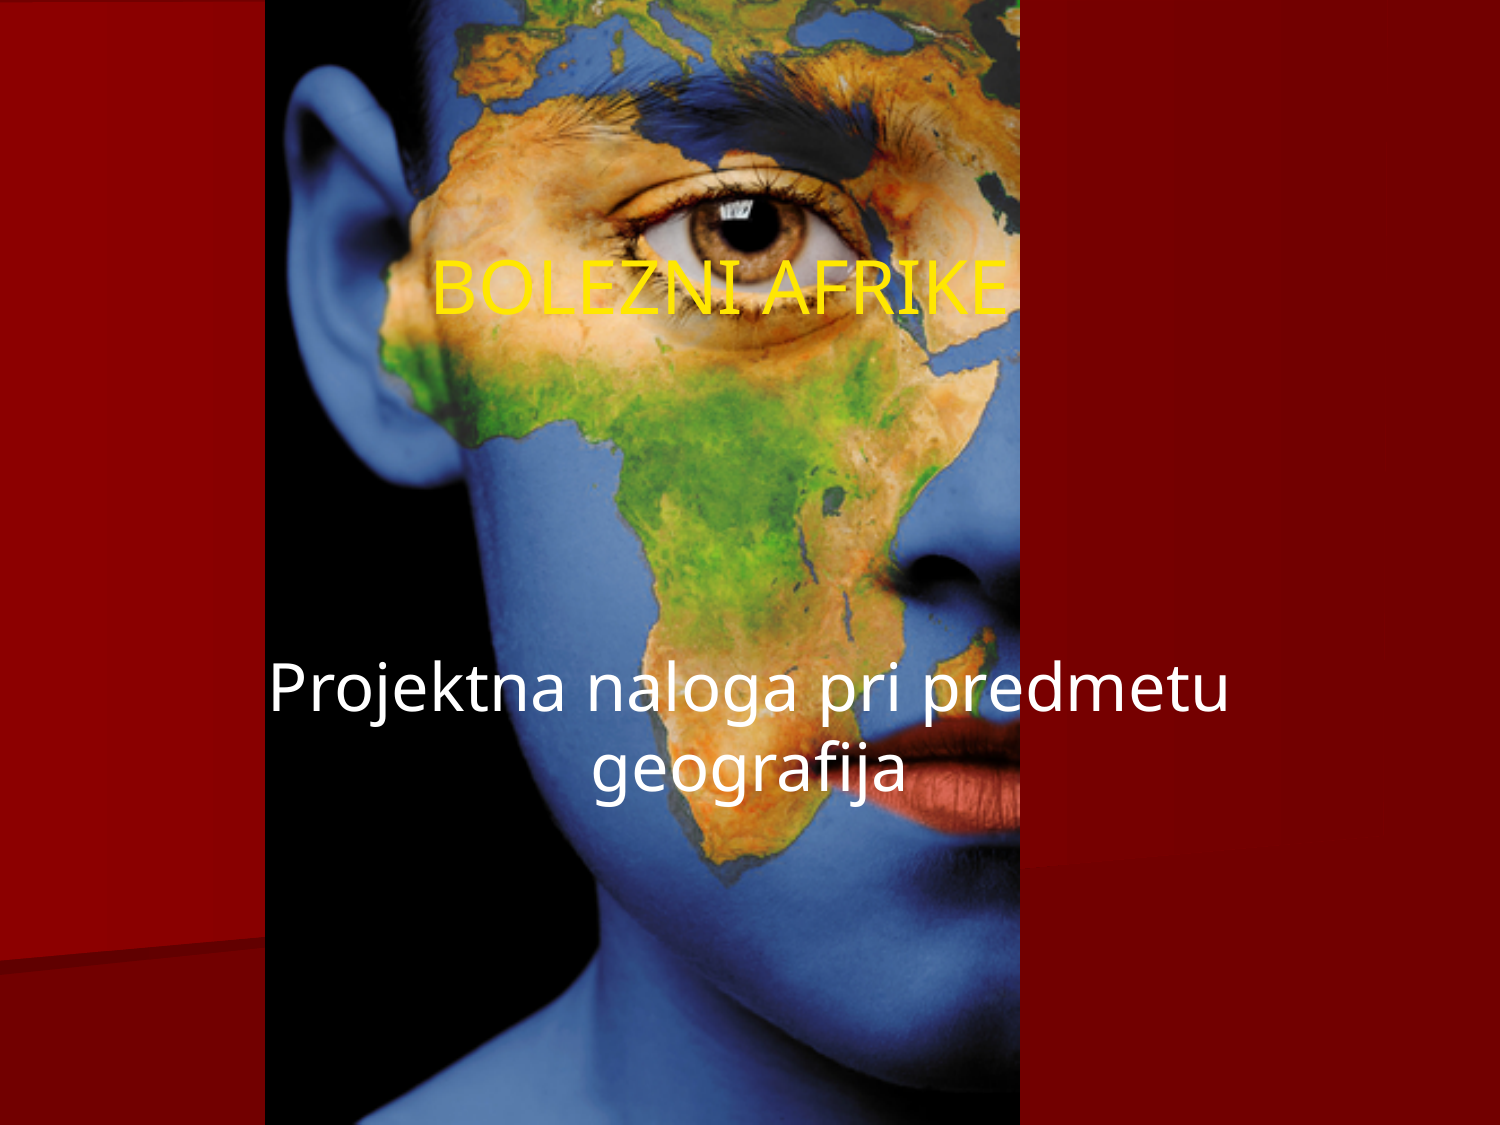

BOLEZNI AFRIKE
#
Projektna naloga pri predmetu geografija